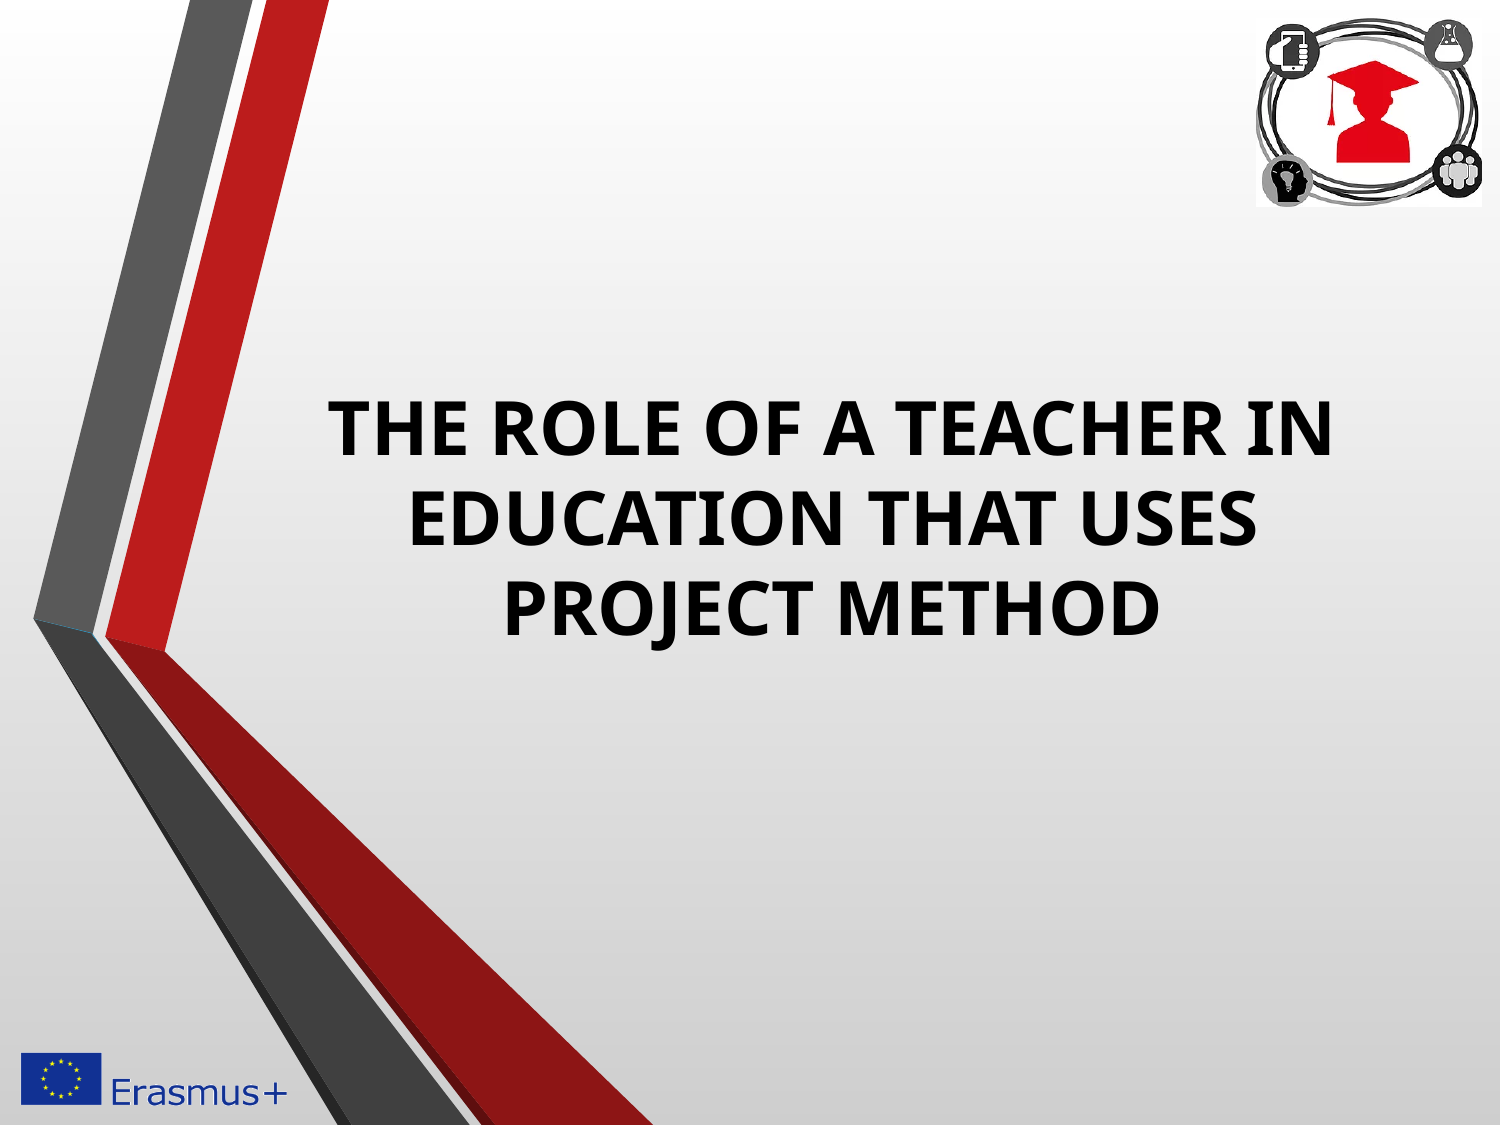

The role of a teacher in education that uses project method